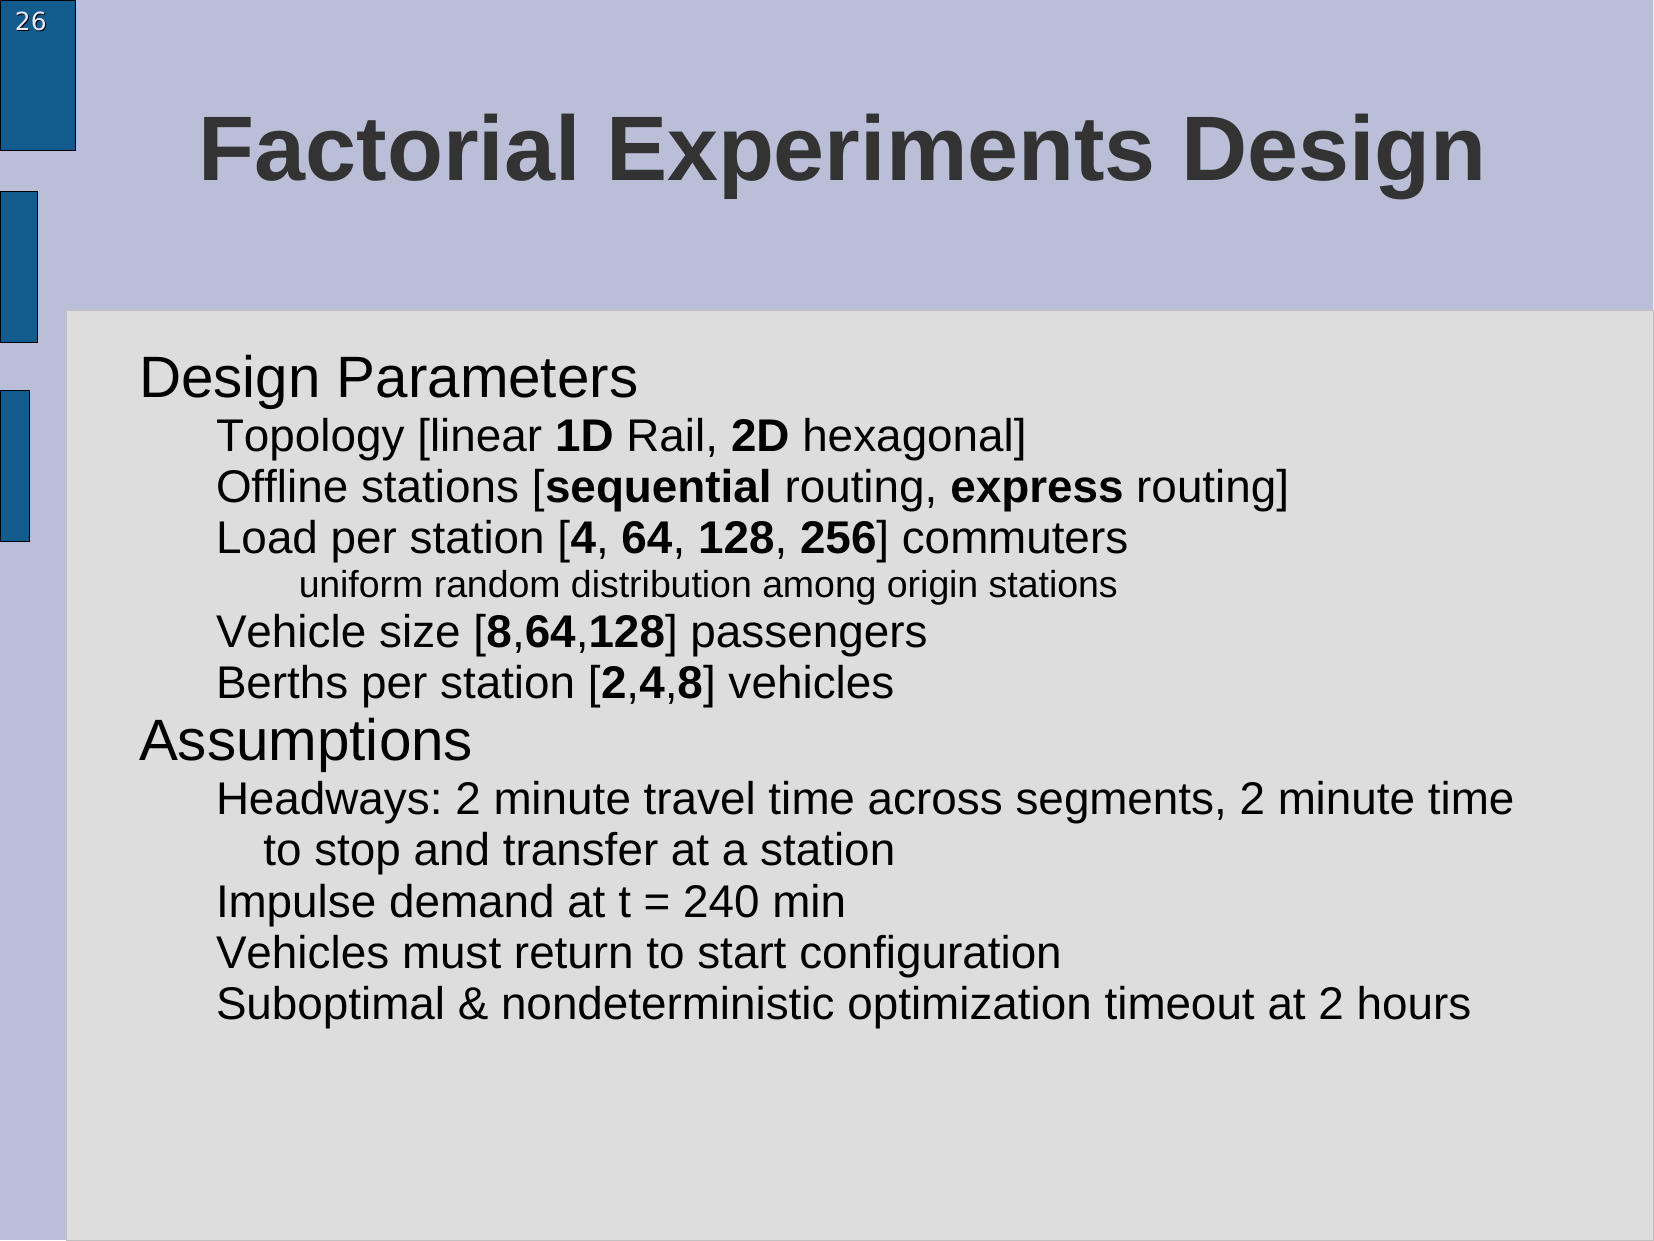

# Factorial Experiments Design
Design Parameters
Topology [linear 1D Rail, 2D hexagonal]
Offline stations [sequential routing, express routing]
Load per station [4, 64, 128, 256] commuters
uniform random distribution among origin stations
Vehicle size [8,64,128] passengers
Berths per station [2,4,8] vehicles
Assumptions
Headways: 2 minute travel time across segments, 2 minute time to stop and transfer at a station
Impulse demand at t = 240 min
Vehicles must return to start configuration
Suboptimal & nondeterministic optimization timeout at 2 hours